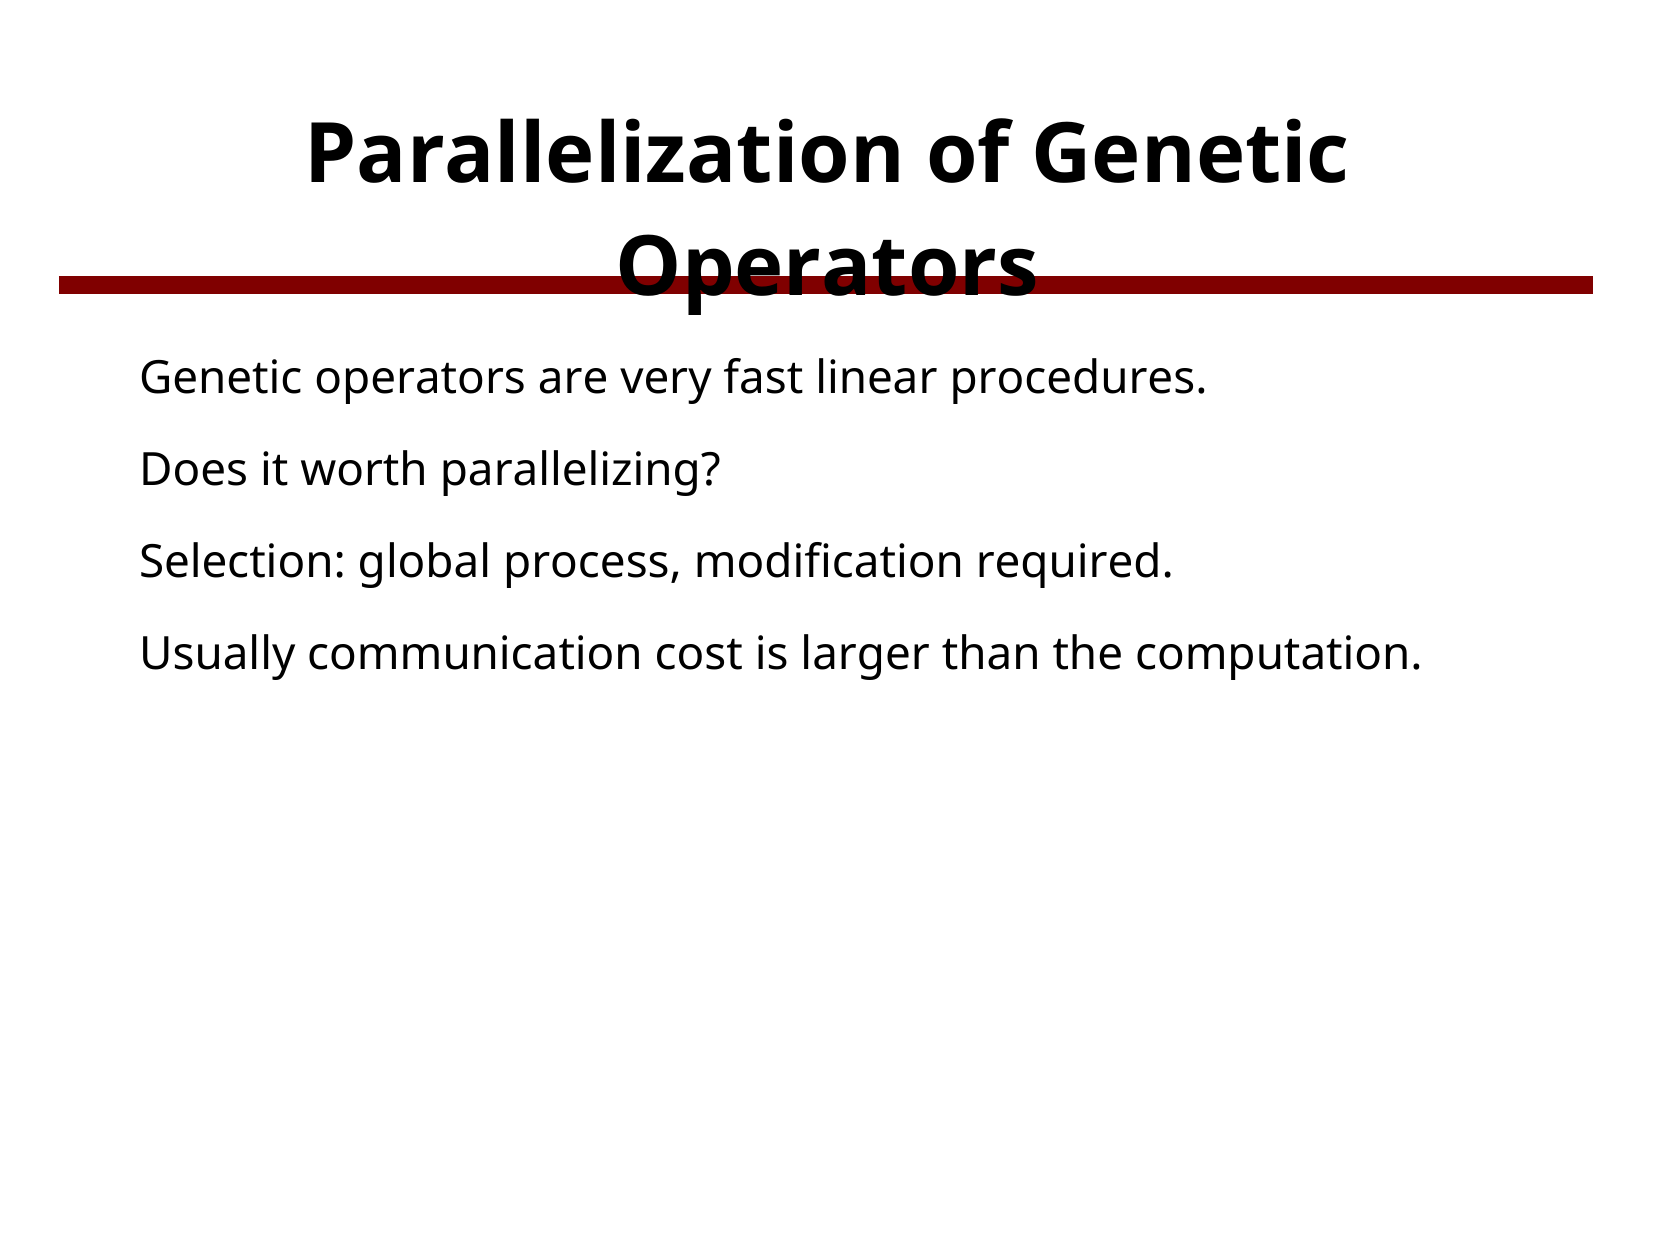

# Parallelization of Genetic Operators
Genetic operators are very fast linear procedures.
Does it worth parallelizing?
Selection: global process, modification required.
Usually communication cost is larger than the computation.